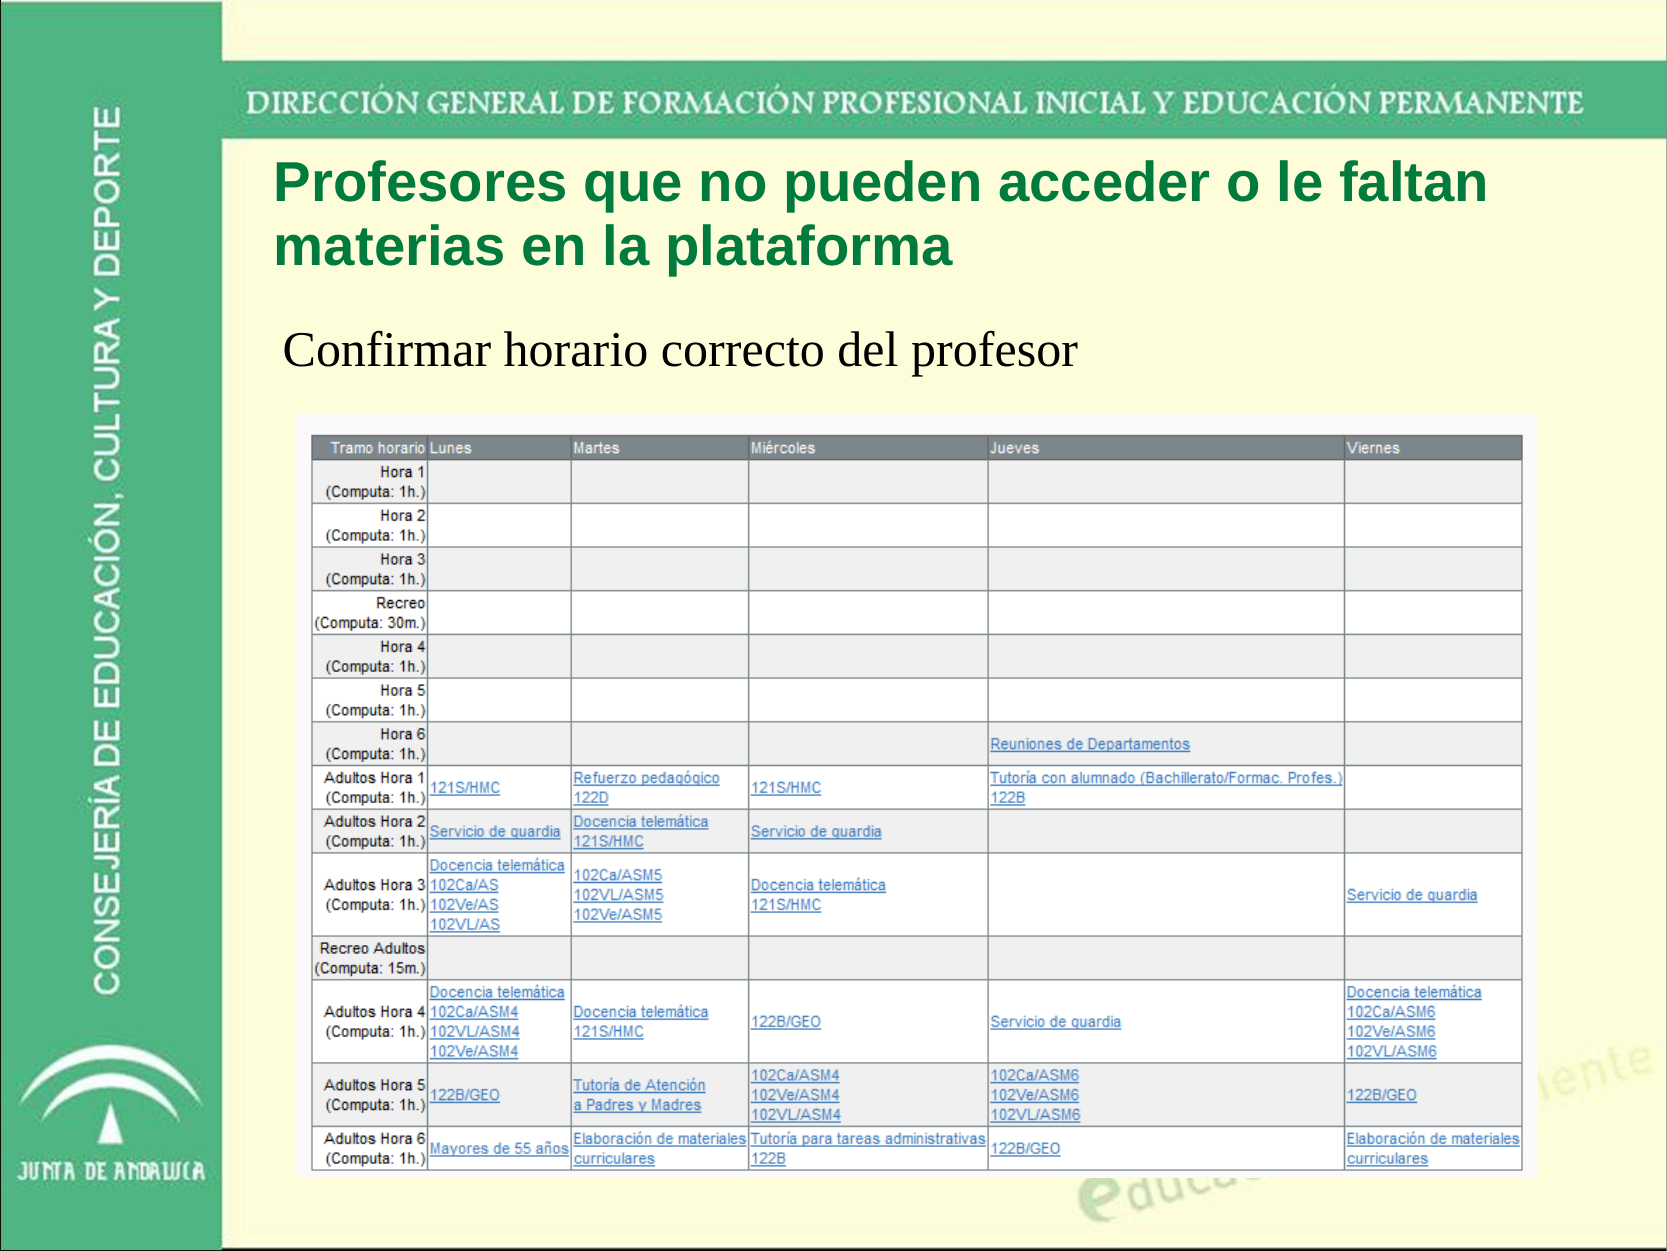

Profesores que no pueden acceder o le faltan materias en la plataforma
Confirmar horario correcto del profesor